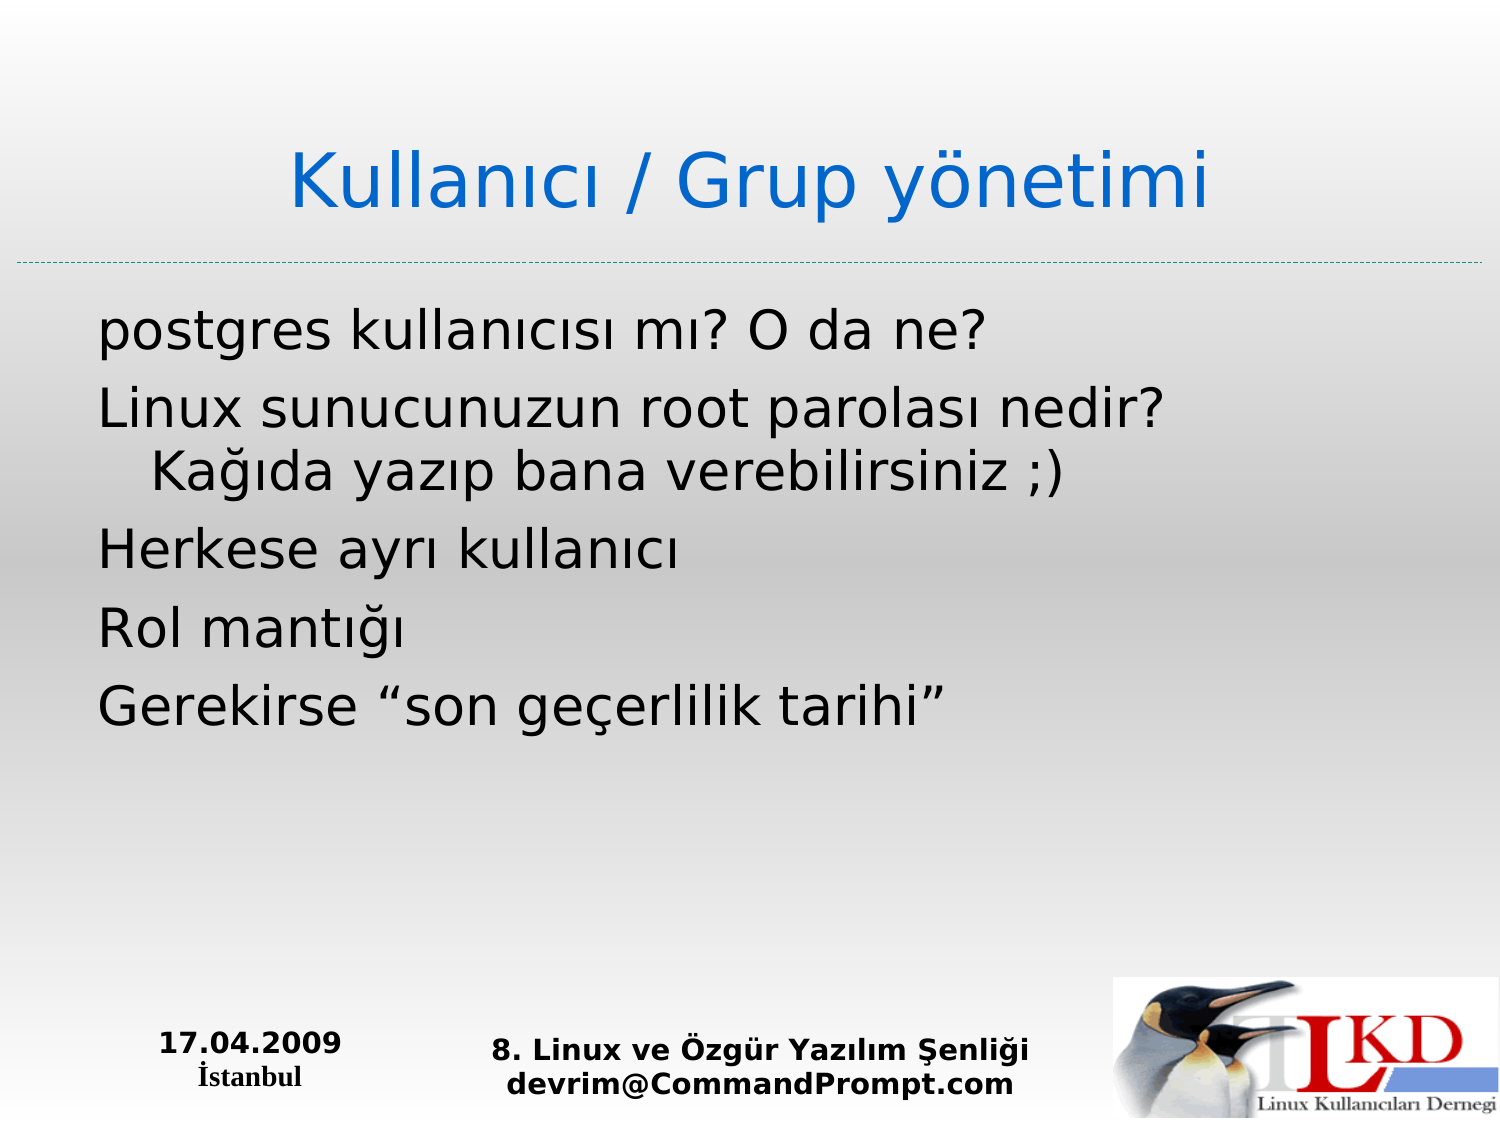

# Kullanıcı / Grup yönetimi
postgres kullanıcısı mı? O da ne?
Linux sunucunuzun root parolası nedir?
Kağıda yazıp bana verebilirsiniz ;)
Herkese ayrı kullanıcı
Rol mantığı
Gerekirse “son geçerlilik tarihi”